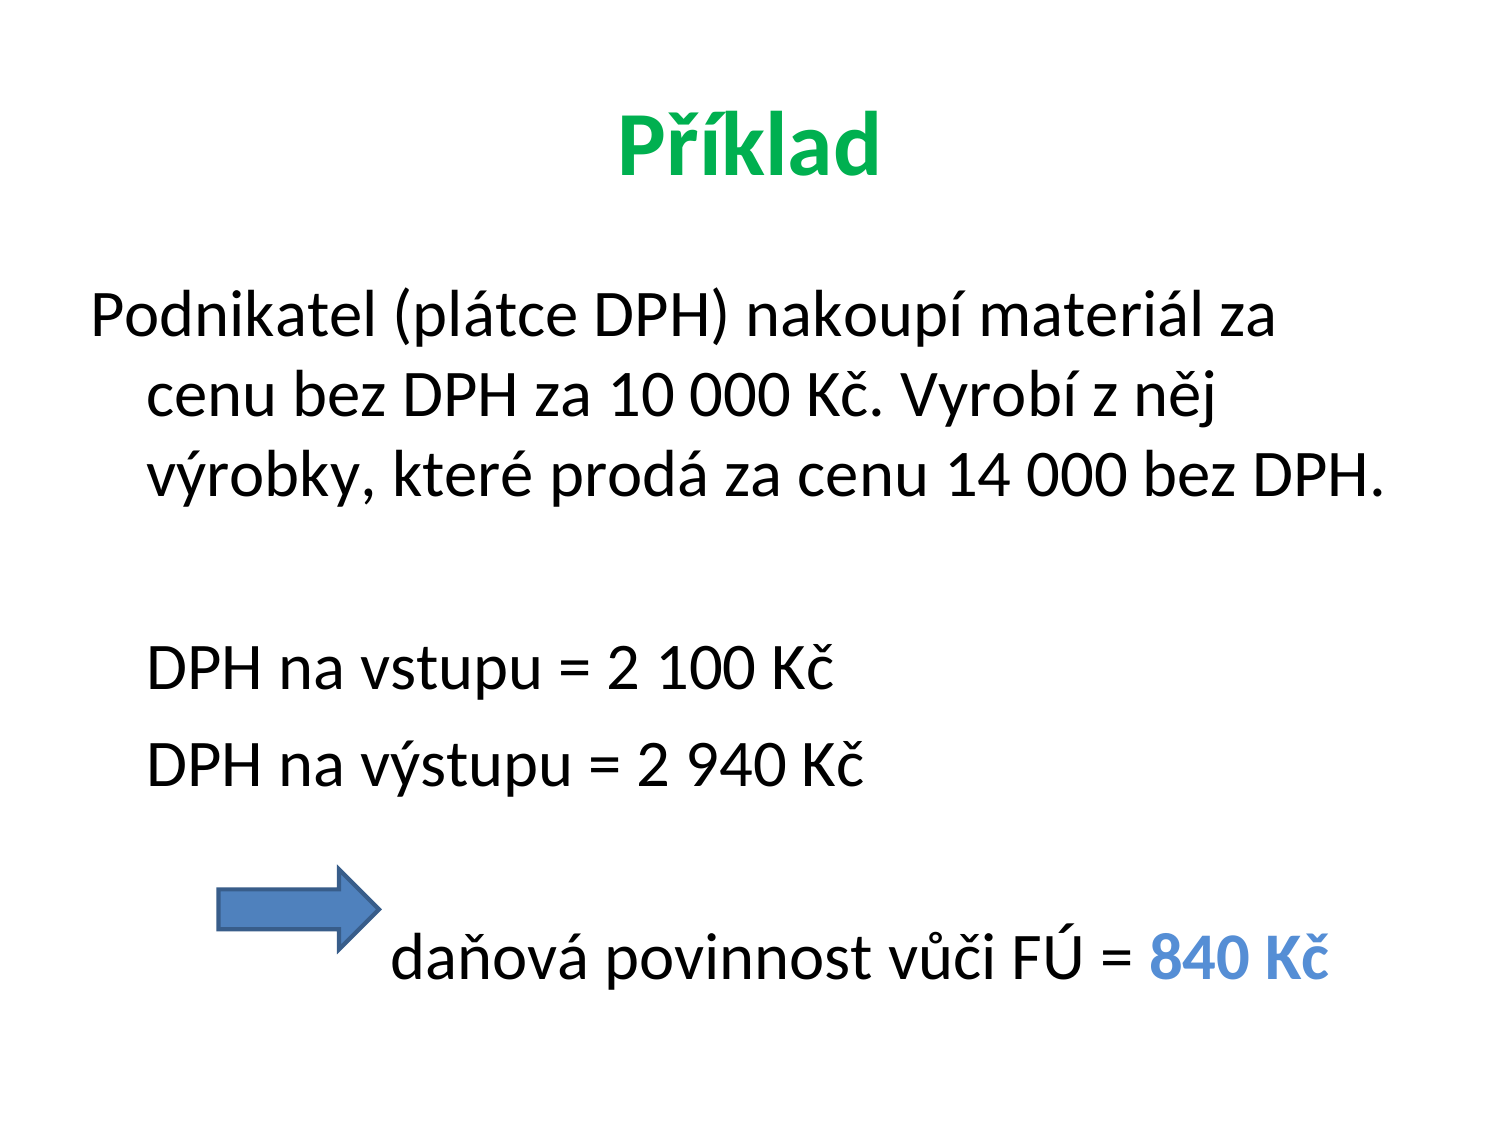

# Příklad
Podnikatel (plátce DPH) nakoupí materiál za cenu bez DPH za 10 000 Kč. Vyrobí z něj výrobky, které prodá za cenu 14 000 bez DPH.
	DPH na vstupu = 2 100 Kč
	DPH na výstupu = 2 940 Kč
			daňová povinnost vůči FÚ = 840 Kč